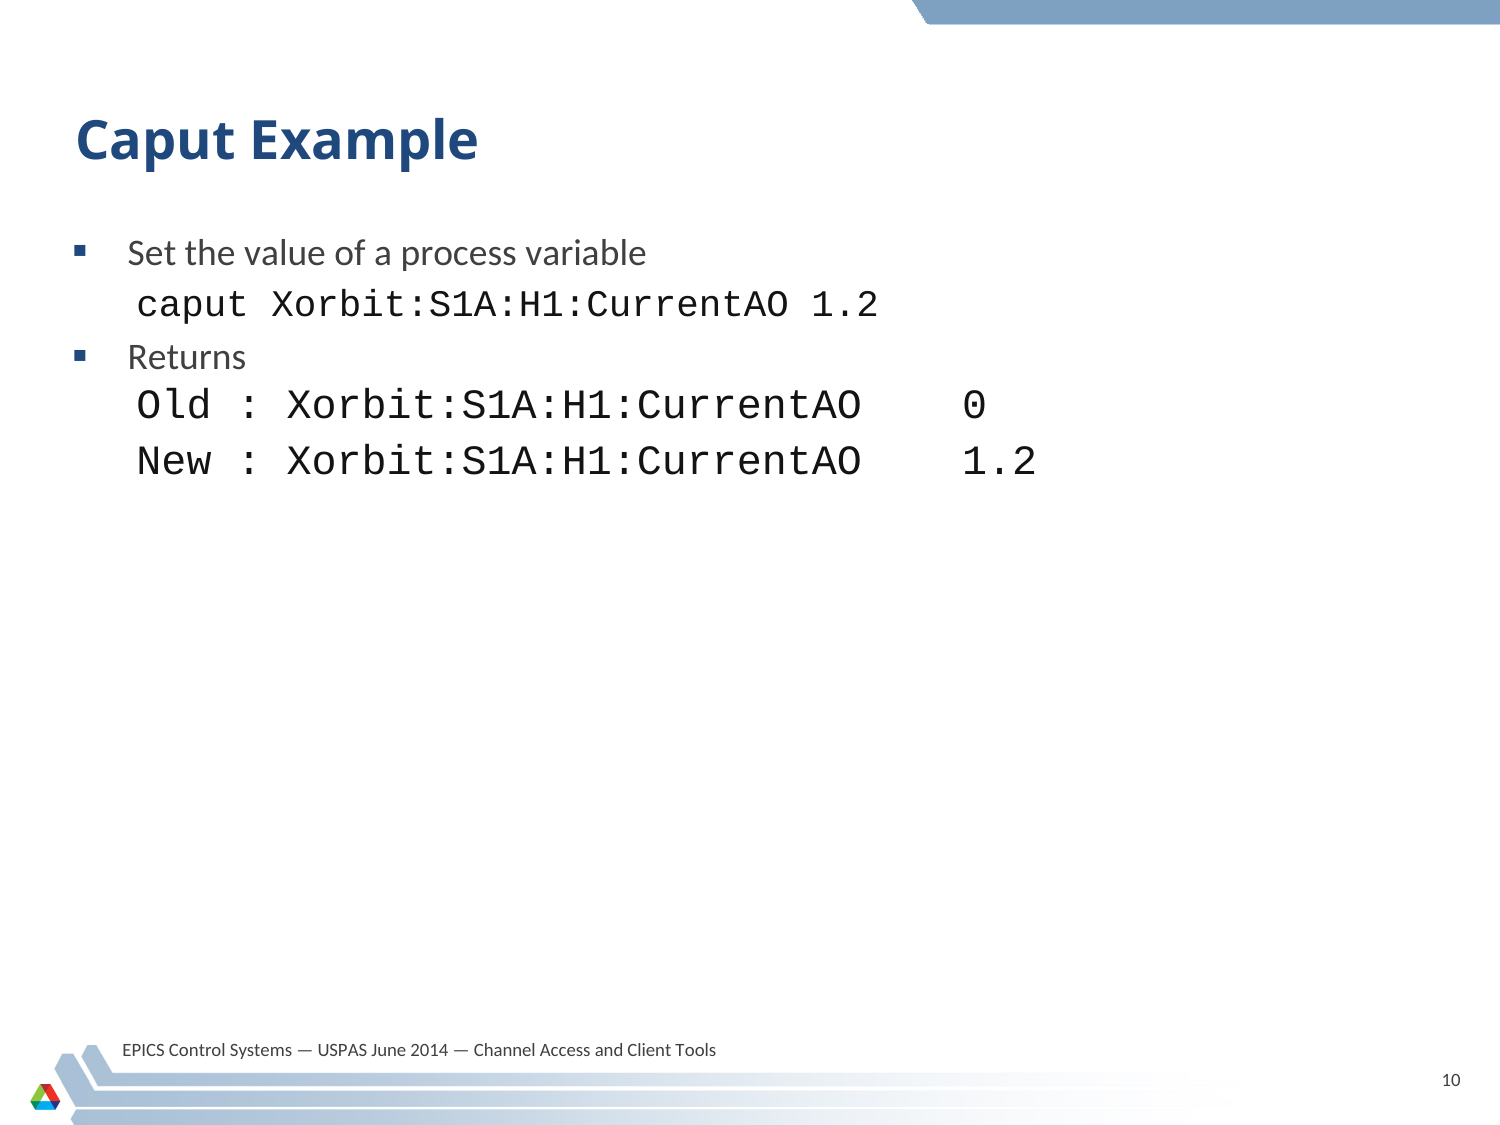

# Caput Example
Set the value of a process variable
caput Xorbit:S1A:H1:CurrentAO 1.2
Returns
Old : Xorbit:S1A:H1:CurrentAO 0
New : Xorbit:S1A:H1:CurrentAO 1.2
EPICS Control Systems — USPAS June 2014 — Channel Access and Client Tools
10